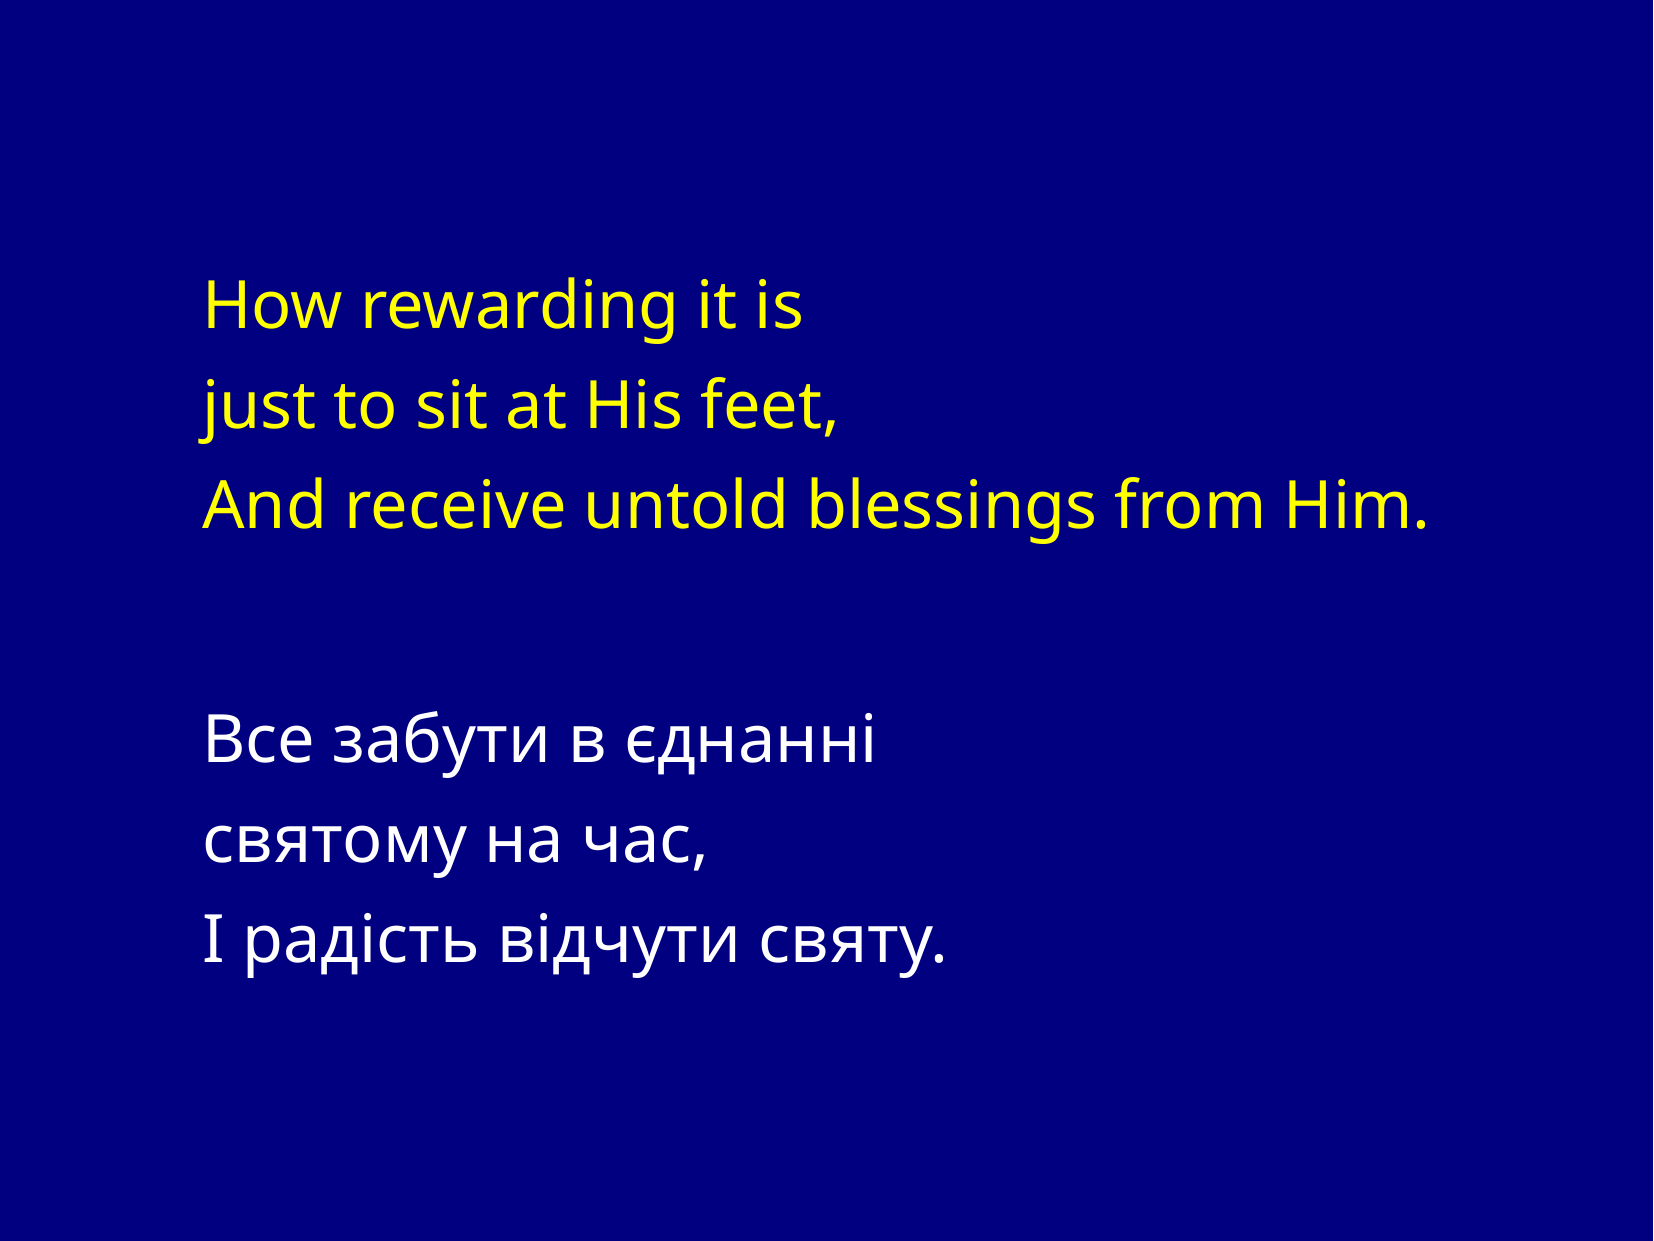

How rewarding it is
	just to sit at His feet,
	And receive untold blessings from Him.
	Все забути в єднанні
	святому на час,
	І радість відчути святу.